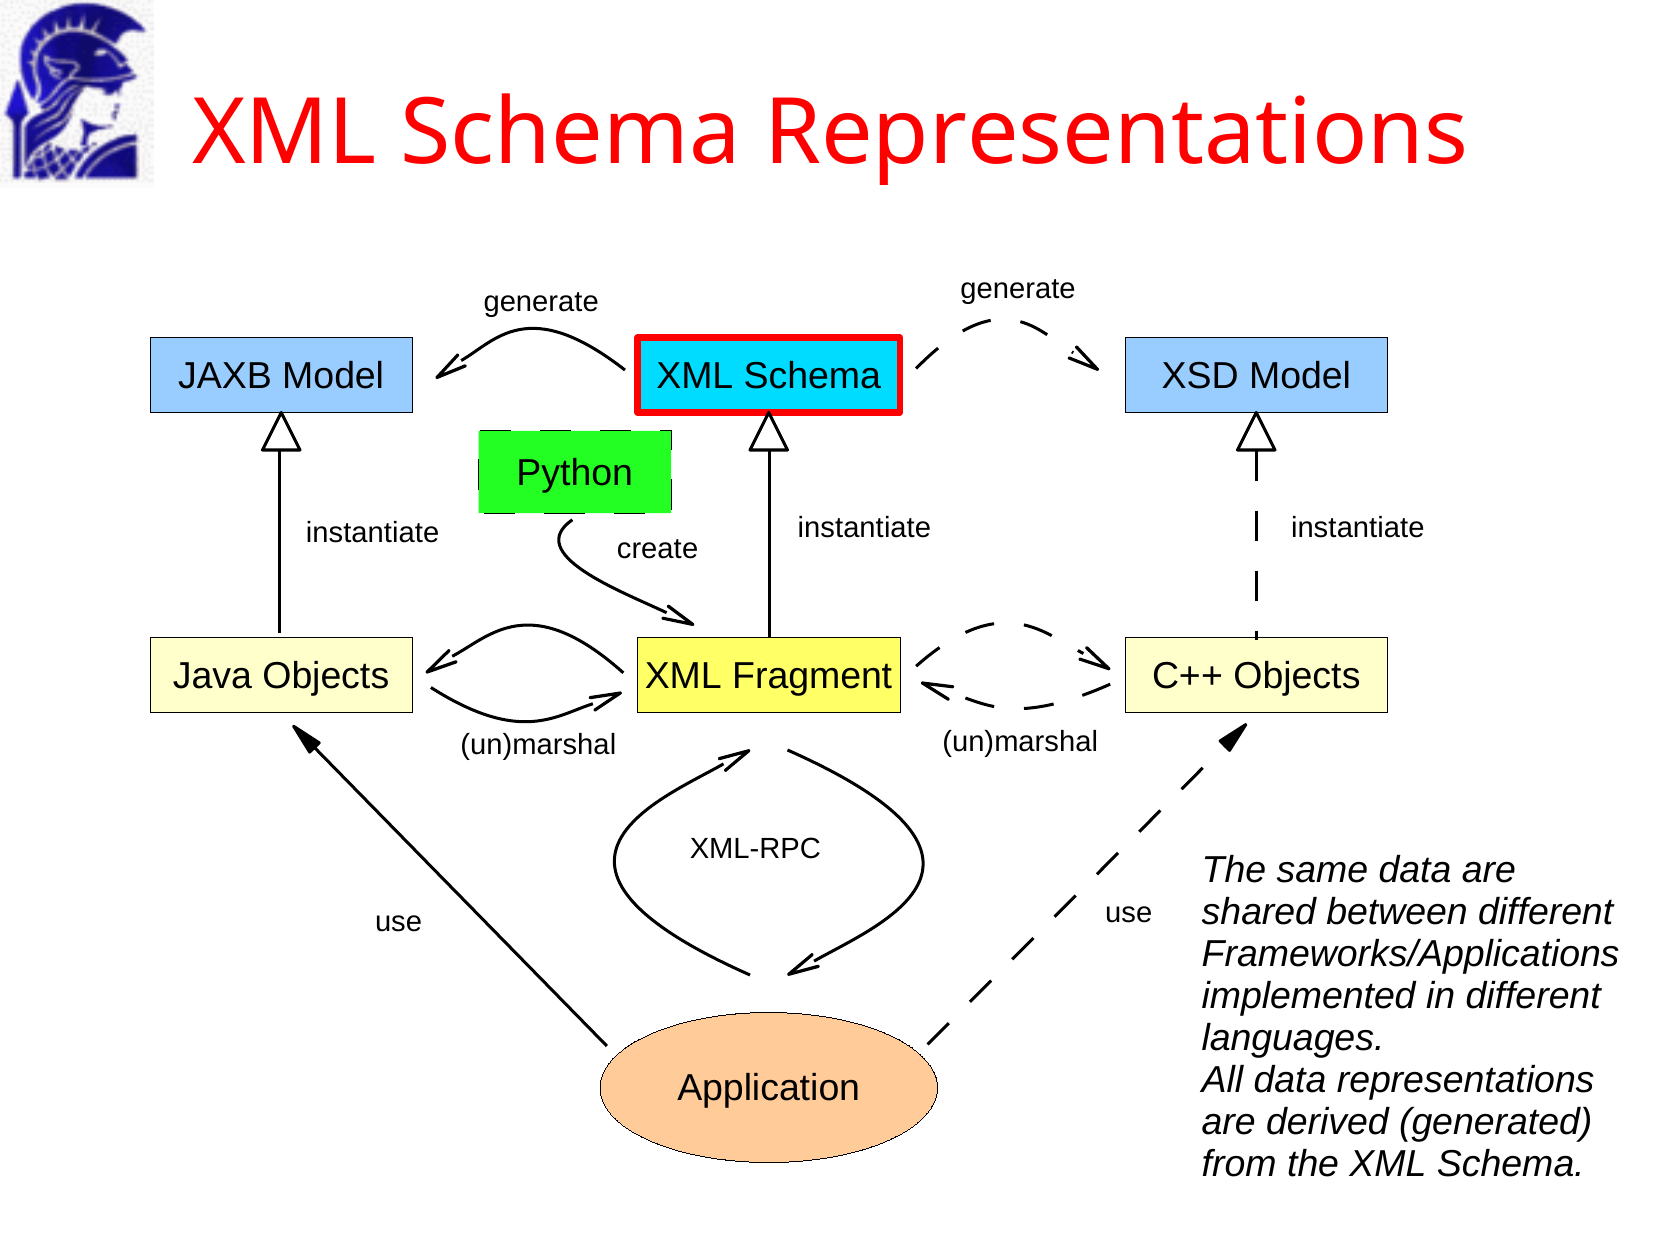

# XML Schema Representations
generate
generate
JAXB Model
XML Schema
XSD Model
Python
instantiate
instantiate
instantiate
create
Java Objects
XML Fragment
C++ Objects
(un)marshal
(un)marshal
XML-RPC
The same data are shared between different Frameworks/Applications implemented in different languages.
All data representations are derived (generated) from the XML Schema.
use
use
Application